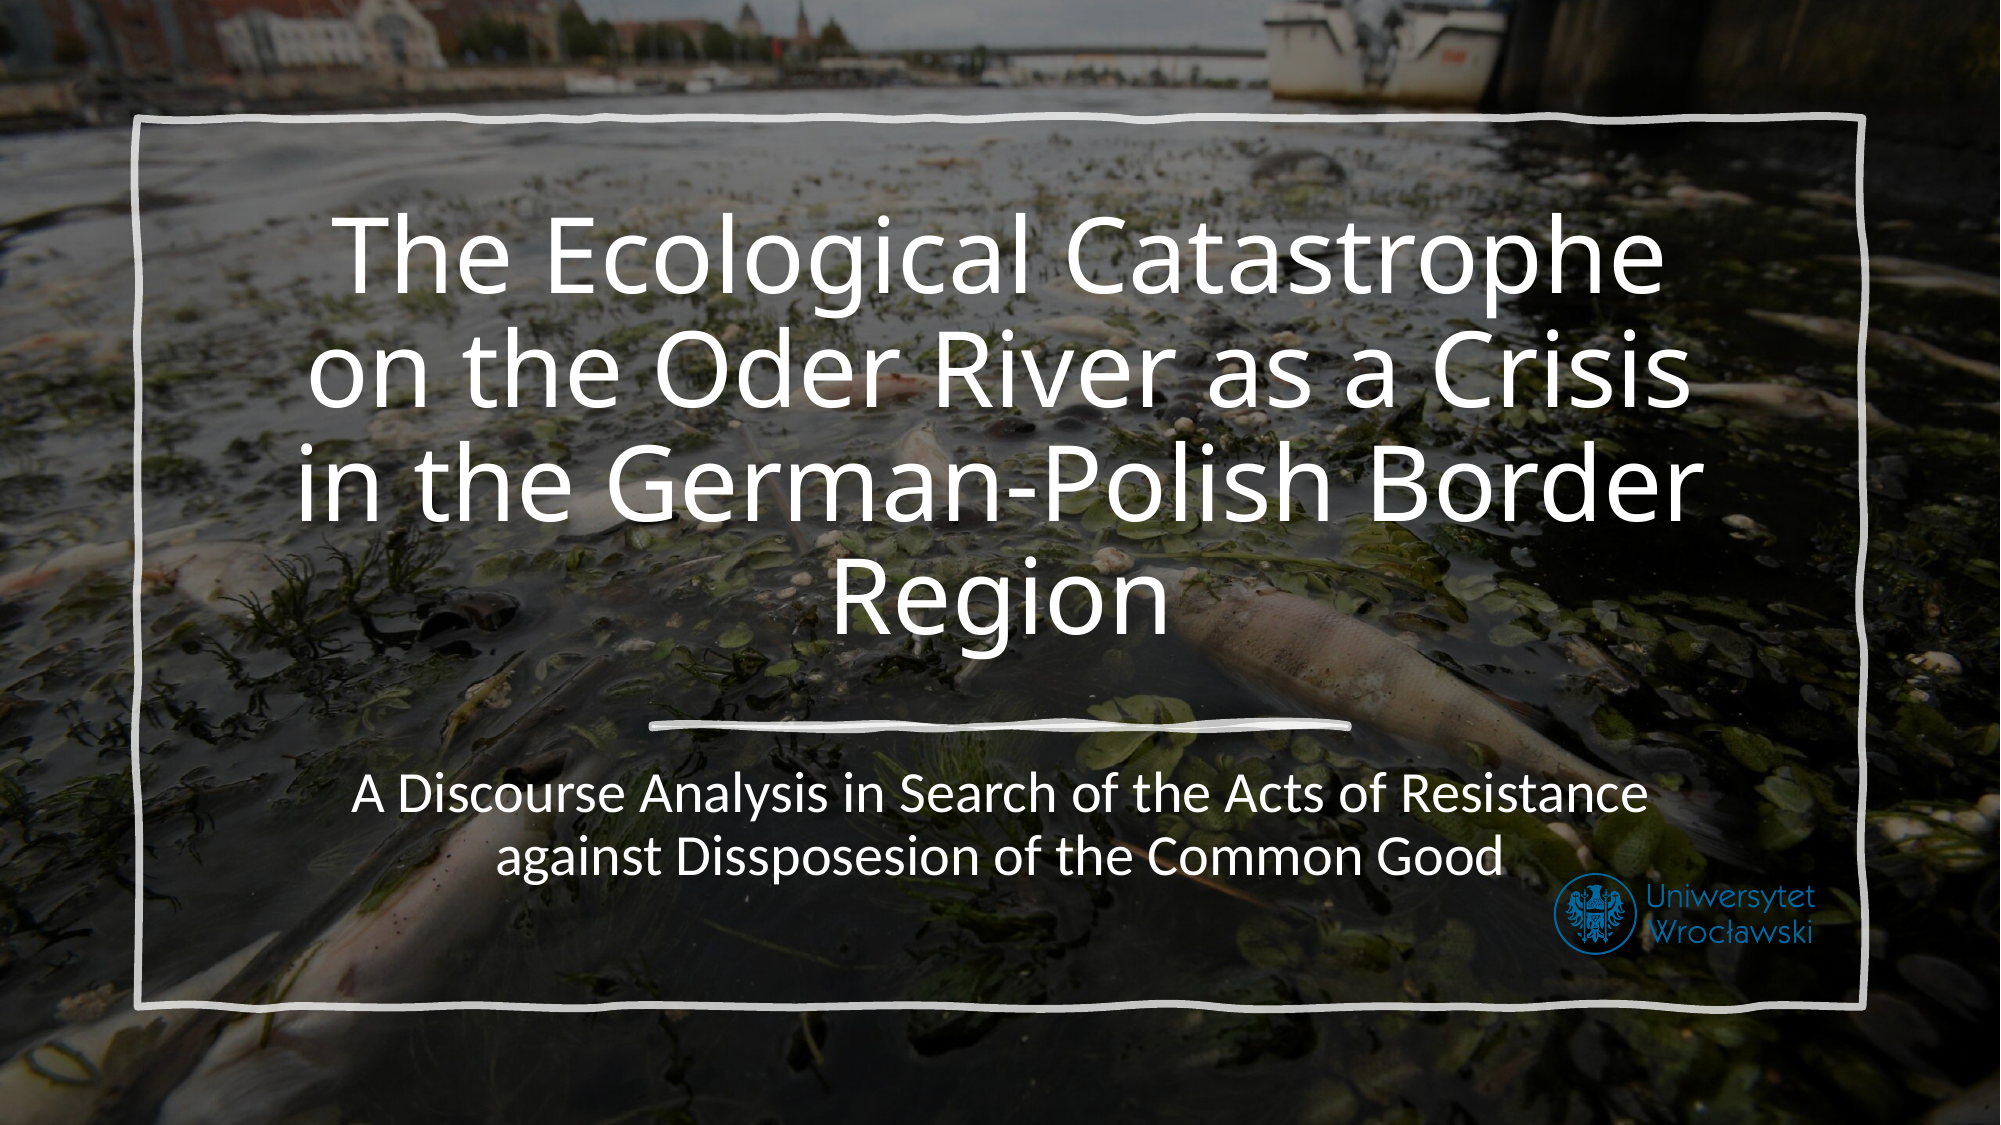

# The Ecological Catastrophe on the Oder River as a Crisis in the German-Polish Border Region
A Discourse Analysis in Search of the Acts of Resistance against Dissposesion of the Common Good